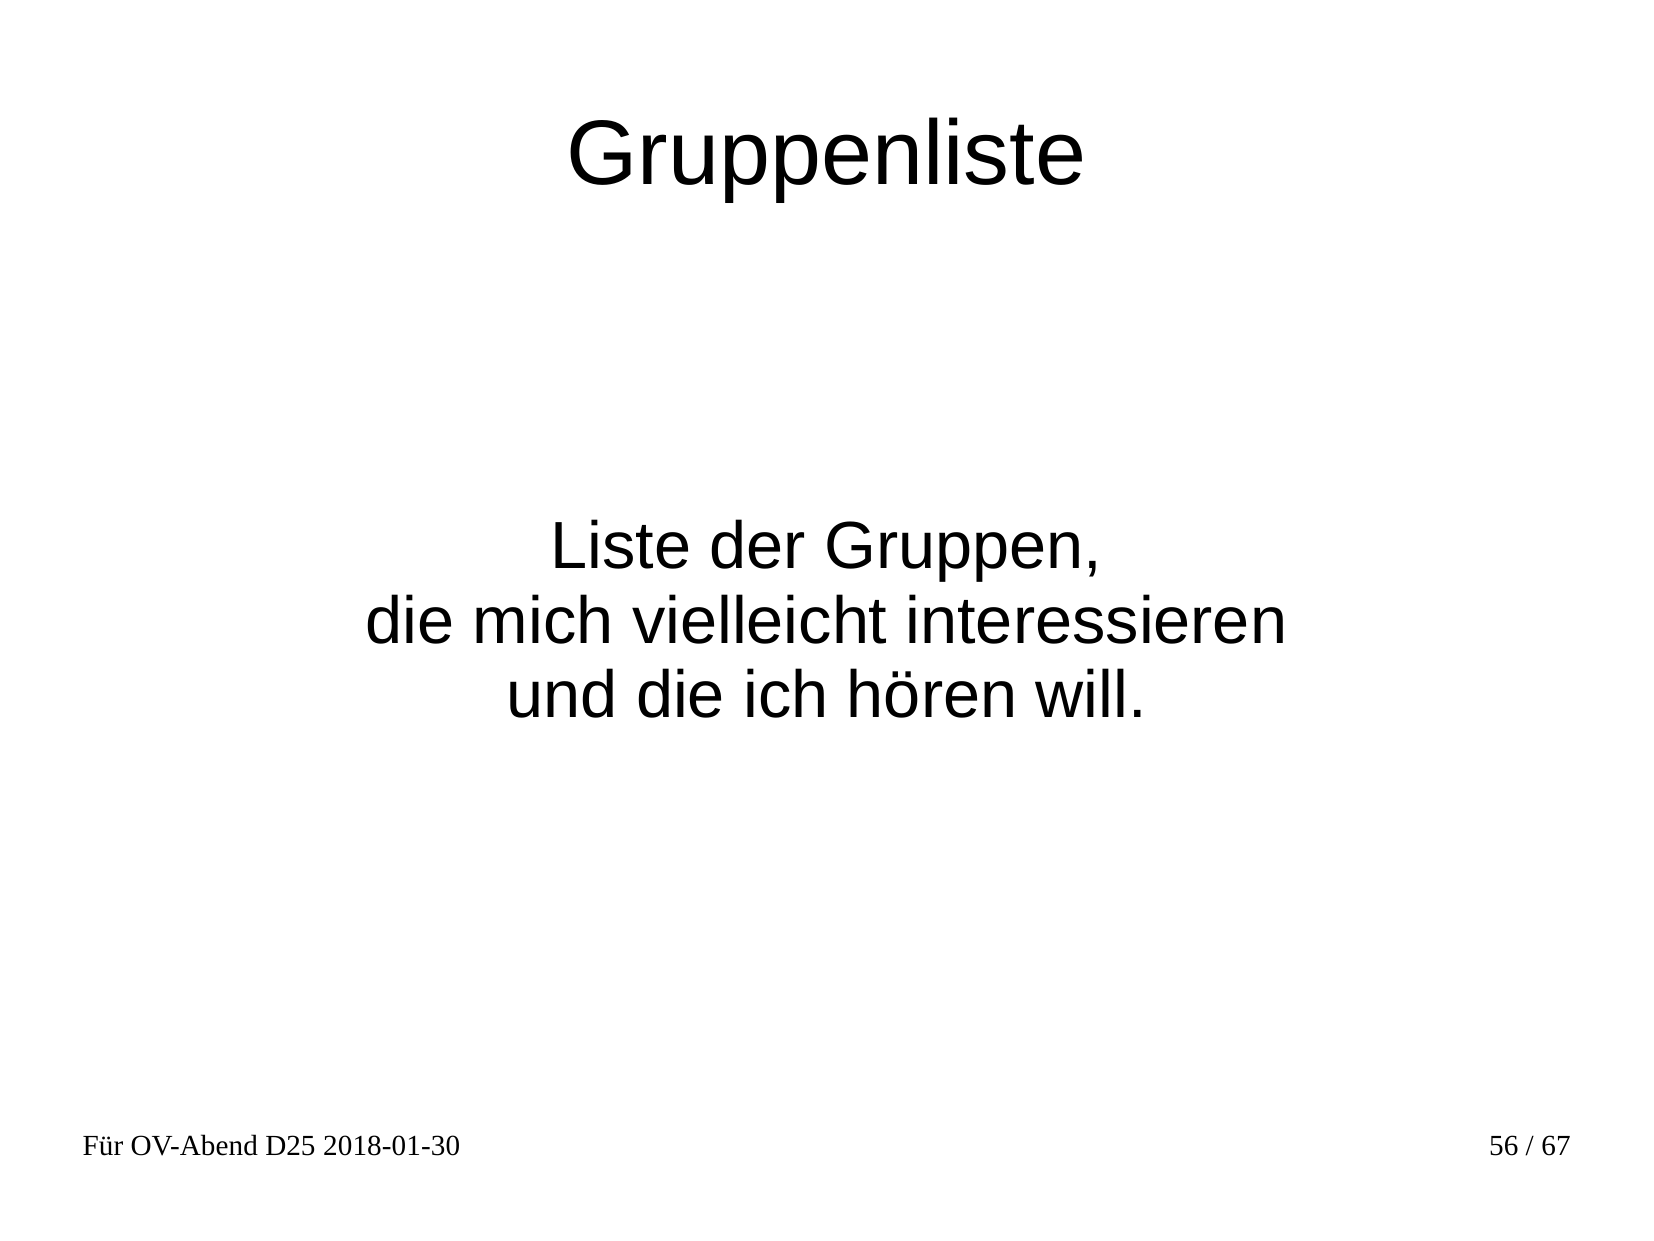

# Gruppenliste
Liste der Gruppen,
die mich vielleicht interessieren
und die ich hören will.
56